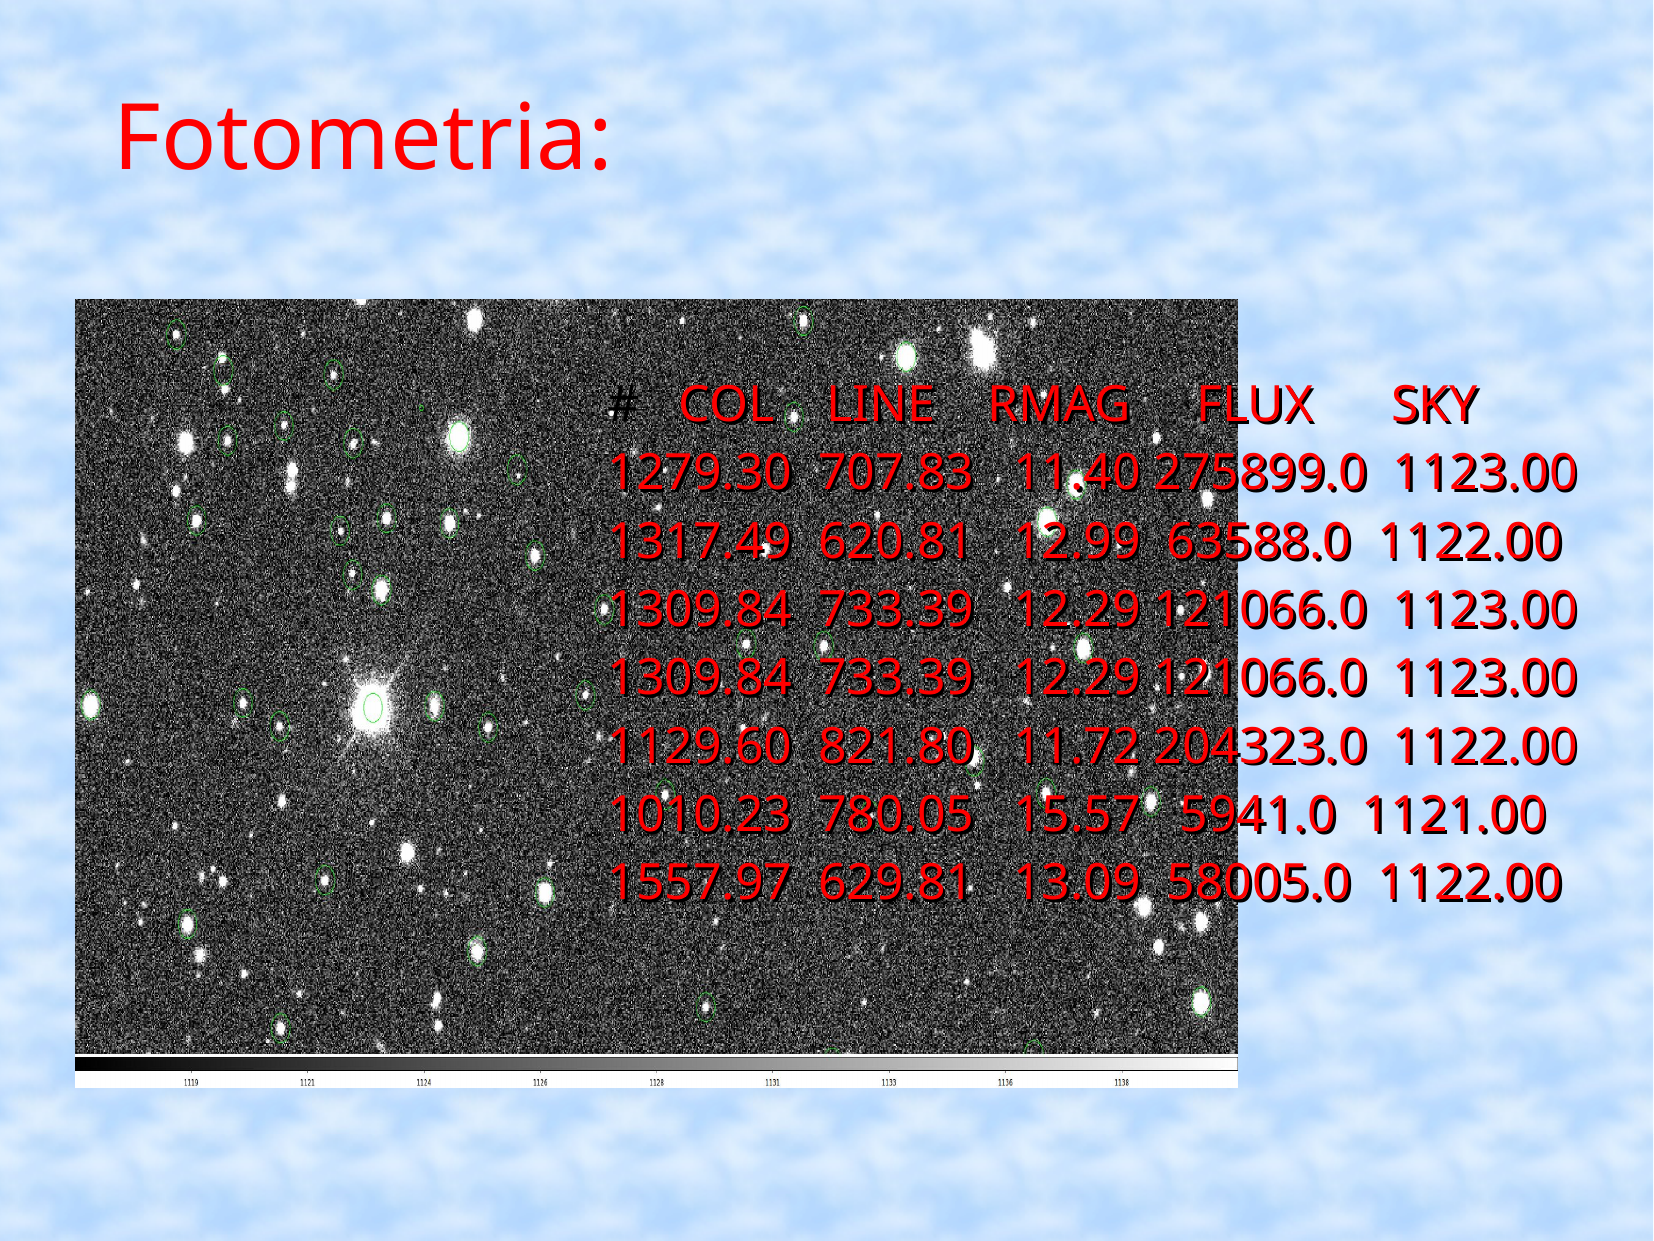

Fotometria:
#
# COL LINE RMAG FLUX SKY
1279.30 707.83 11.40 275899.0 1123.00
1317.49 620.81 12.99 63588.0 1122.00
1309.84 733.39 12.29 121066.0 1123.00
1309.84 733.39 12.29 121066.0 1123.00
1129.60 821.80 11.72 204323.0 1122.00
1010.23 780.05 15.57 5941.0 1121.00
1557.97 629.81 13.09 58005.0 1122.00